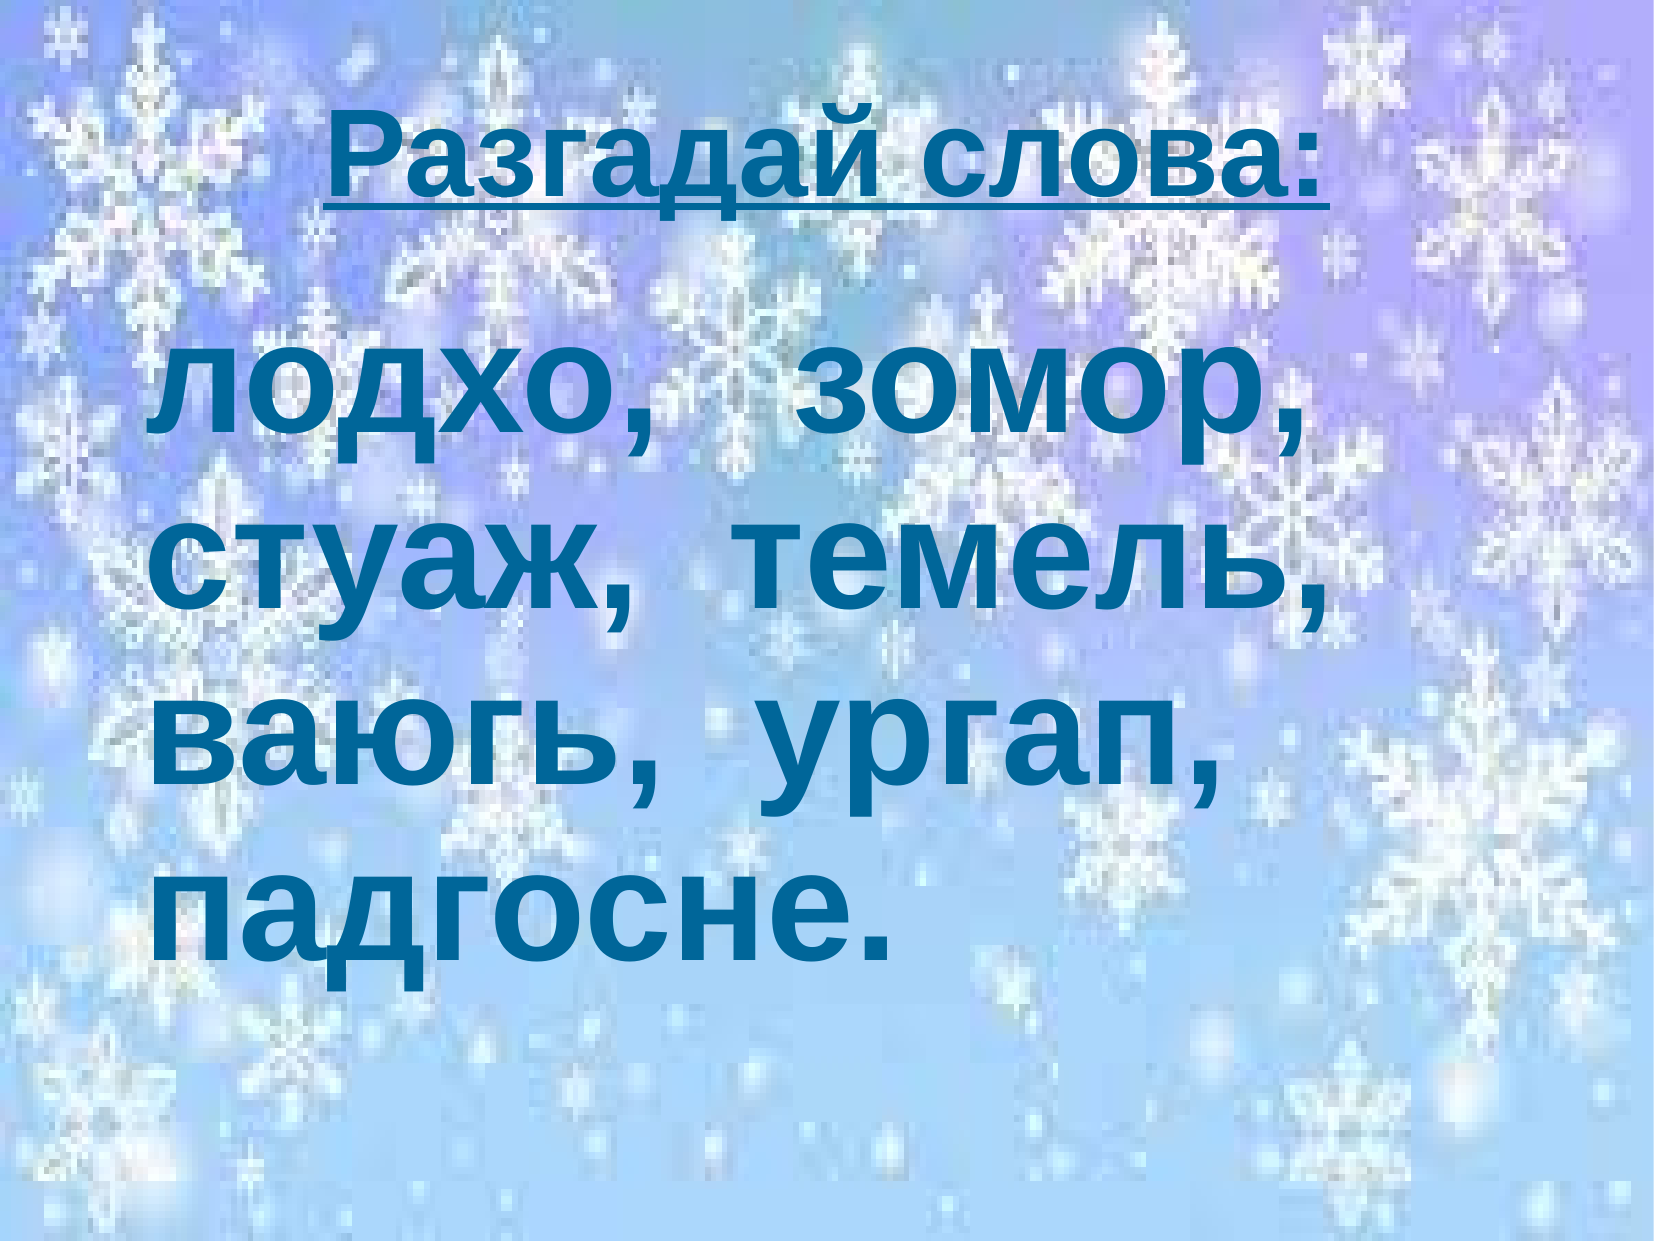

# Разгадай слова:
лодхо, зомор, стуаж, темель, ваюгь, ургап, падгосне.